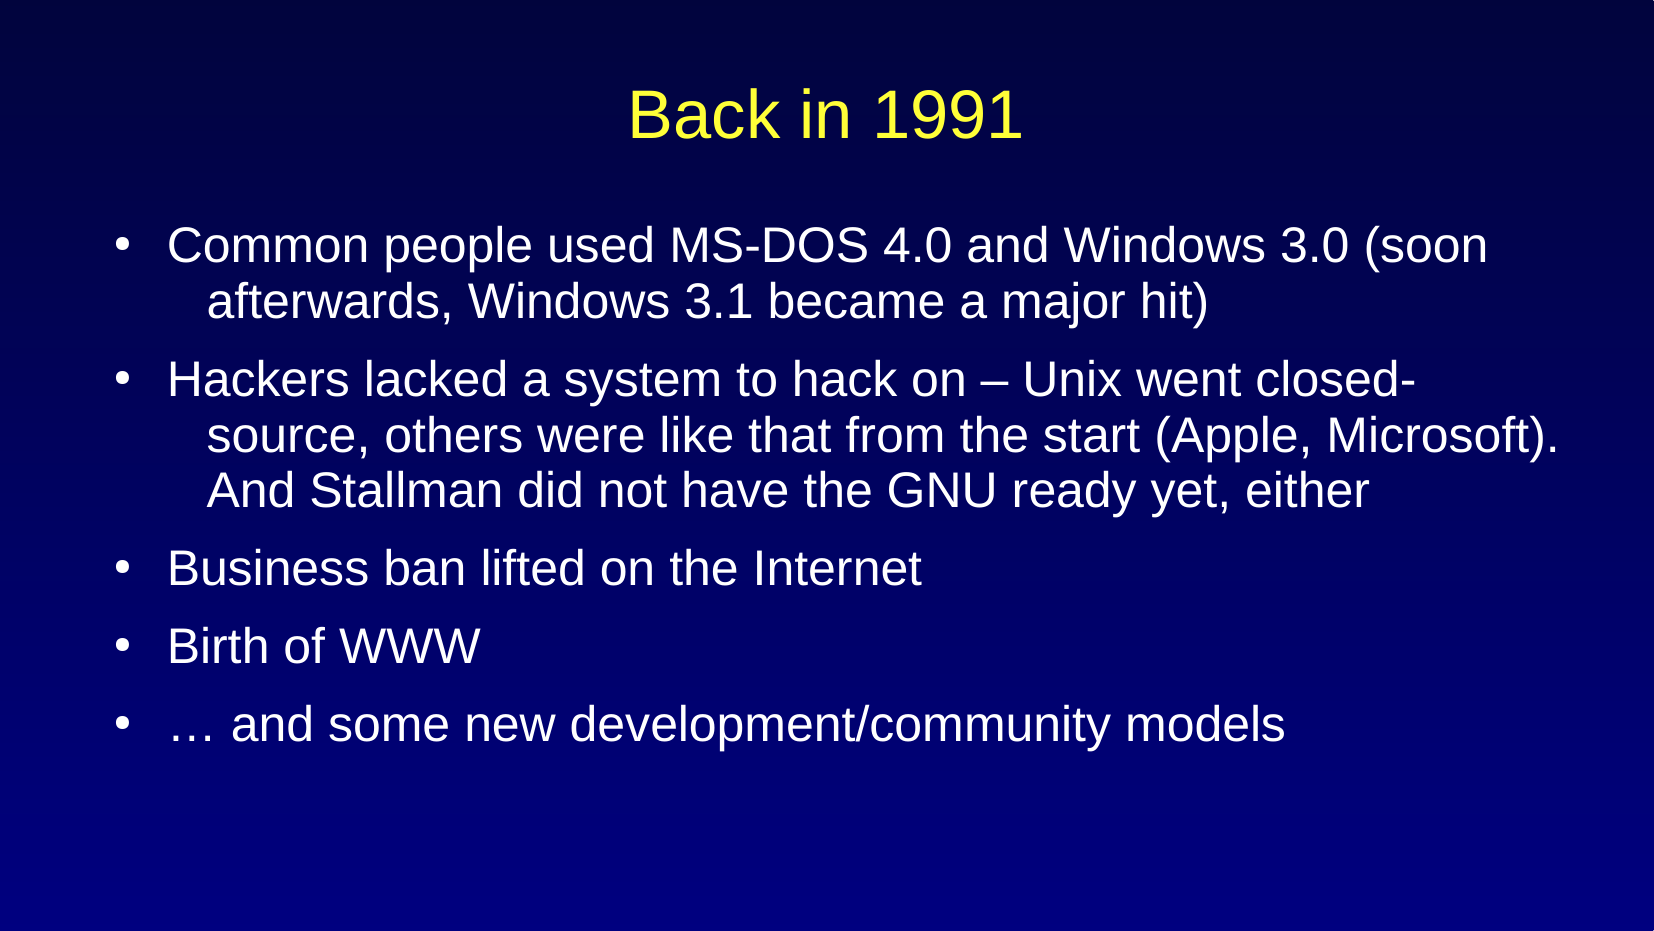

# Back in 1991
Common people used MS-DOS 4.0 and Windows 3.0 (soon afterwards, Windows 3.1 became a major hit)
Hackers lacked a system to hack on – Unix went closed-source, others were like that from the start (Apple, Microsoft). And Stallman did not have the GNU ready yet, either
Business ban lifted on the Internet
Birth of WWW
… and some new development/community models